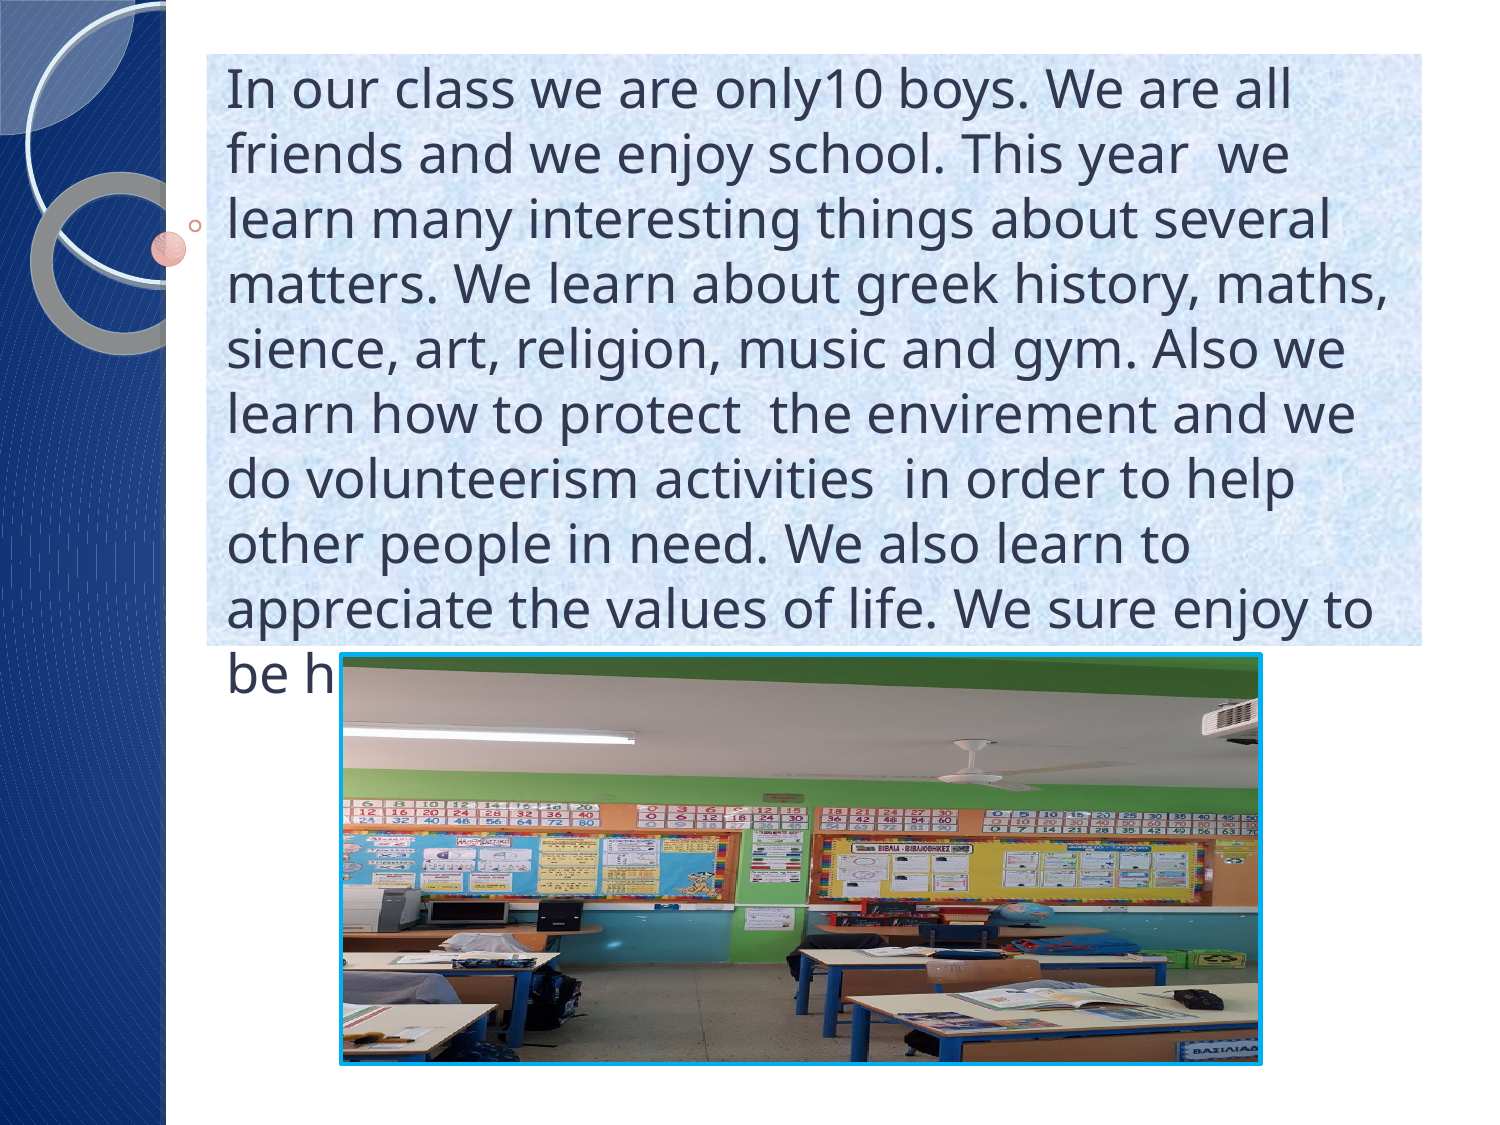

# In our class we are only10 boys. We are all friends and we enjoy school. This year we learn many interesting things about several matters. We learn about greek history, maths, sience, art, religion, music and gym. Also we learn how to protect the envirement and we do volunteerism activities in order to help other people in need. We also learn to appreciate the values of life. We sure enjoy to be here!!!